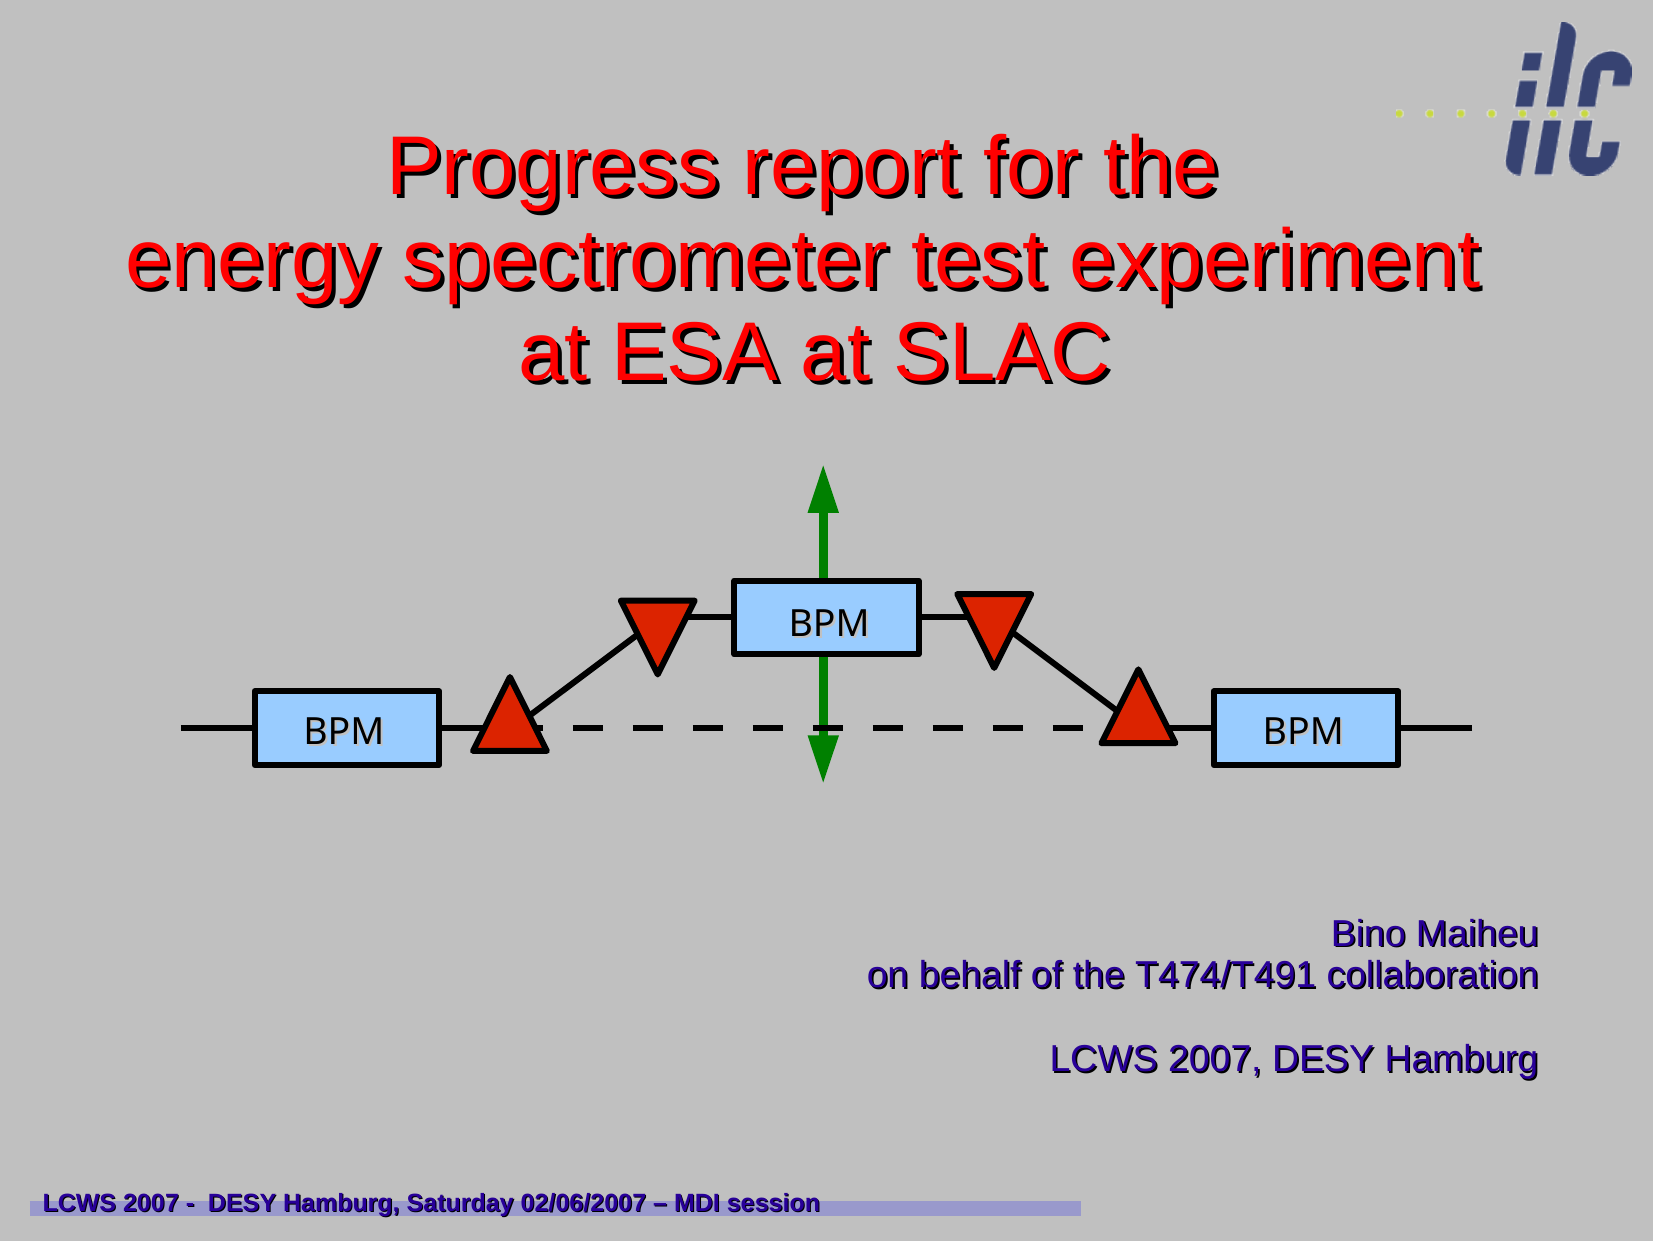

Progress report for the
energy spectrometer test experiment
at ESA at SLAC
BPM
BPM
BPM
Bino Maiheu
on behalf of the T474/T491 collaboration
LCWS 2007, DESY Hamburg
LCWS 2007 - DESY Hamburg, Saturday 02/06/2007 – MDI session